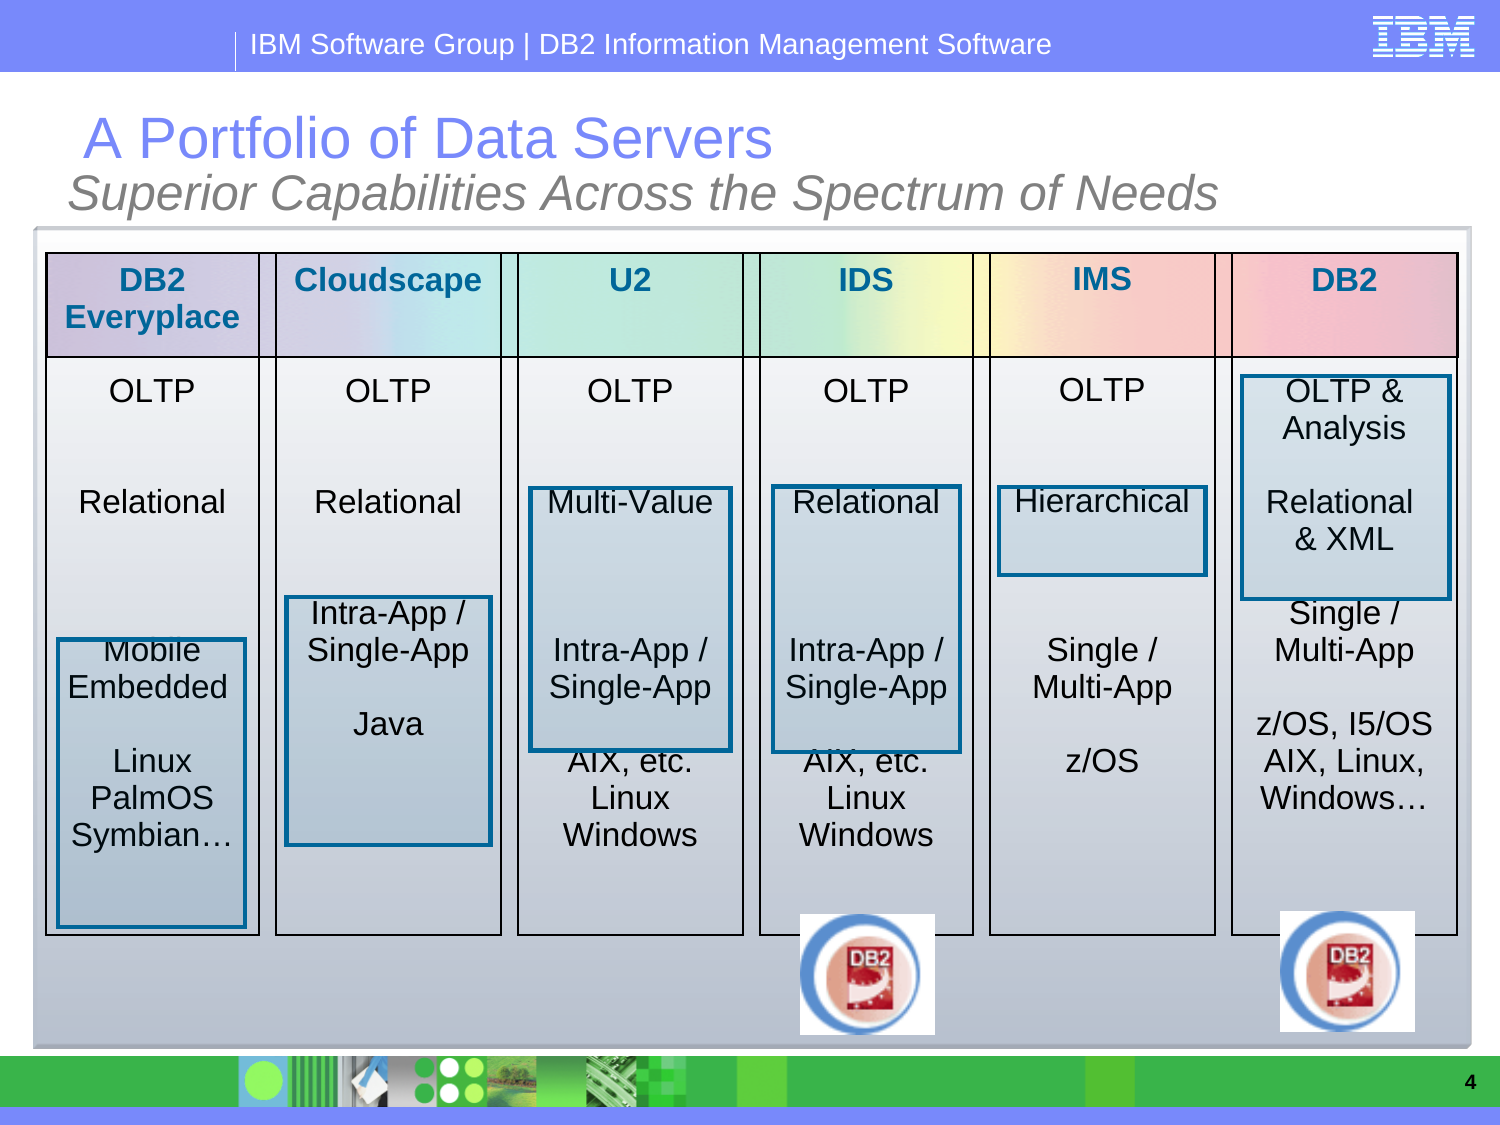

# A Portfolio of Data Servers Superior Capabilities Across the Spectrum of Needs
IMS
OLTP
Hierarchical
Single / Multi-App
z/OS
DB2 Everyplace
OLTP
Relational
Mobile
Embedded
Linux
PalmOS
Symbian…
Cloudscape
OLTP
Relational
Intra-App / Single-App
Java
U2
OLTP
Multi-Value
Intra-App / Single-App
AIX, etc.
Linux
Windows
IDS
OLTP
Relational
Intra-App / Single-App
AIX, etc.
Linux
Windows
DB2
OLTP &
Analysis
Relational
& XML
Single / Multi-App
z/OS, I5/OS
AIX, Linux, Windows…
4